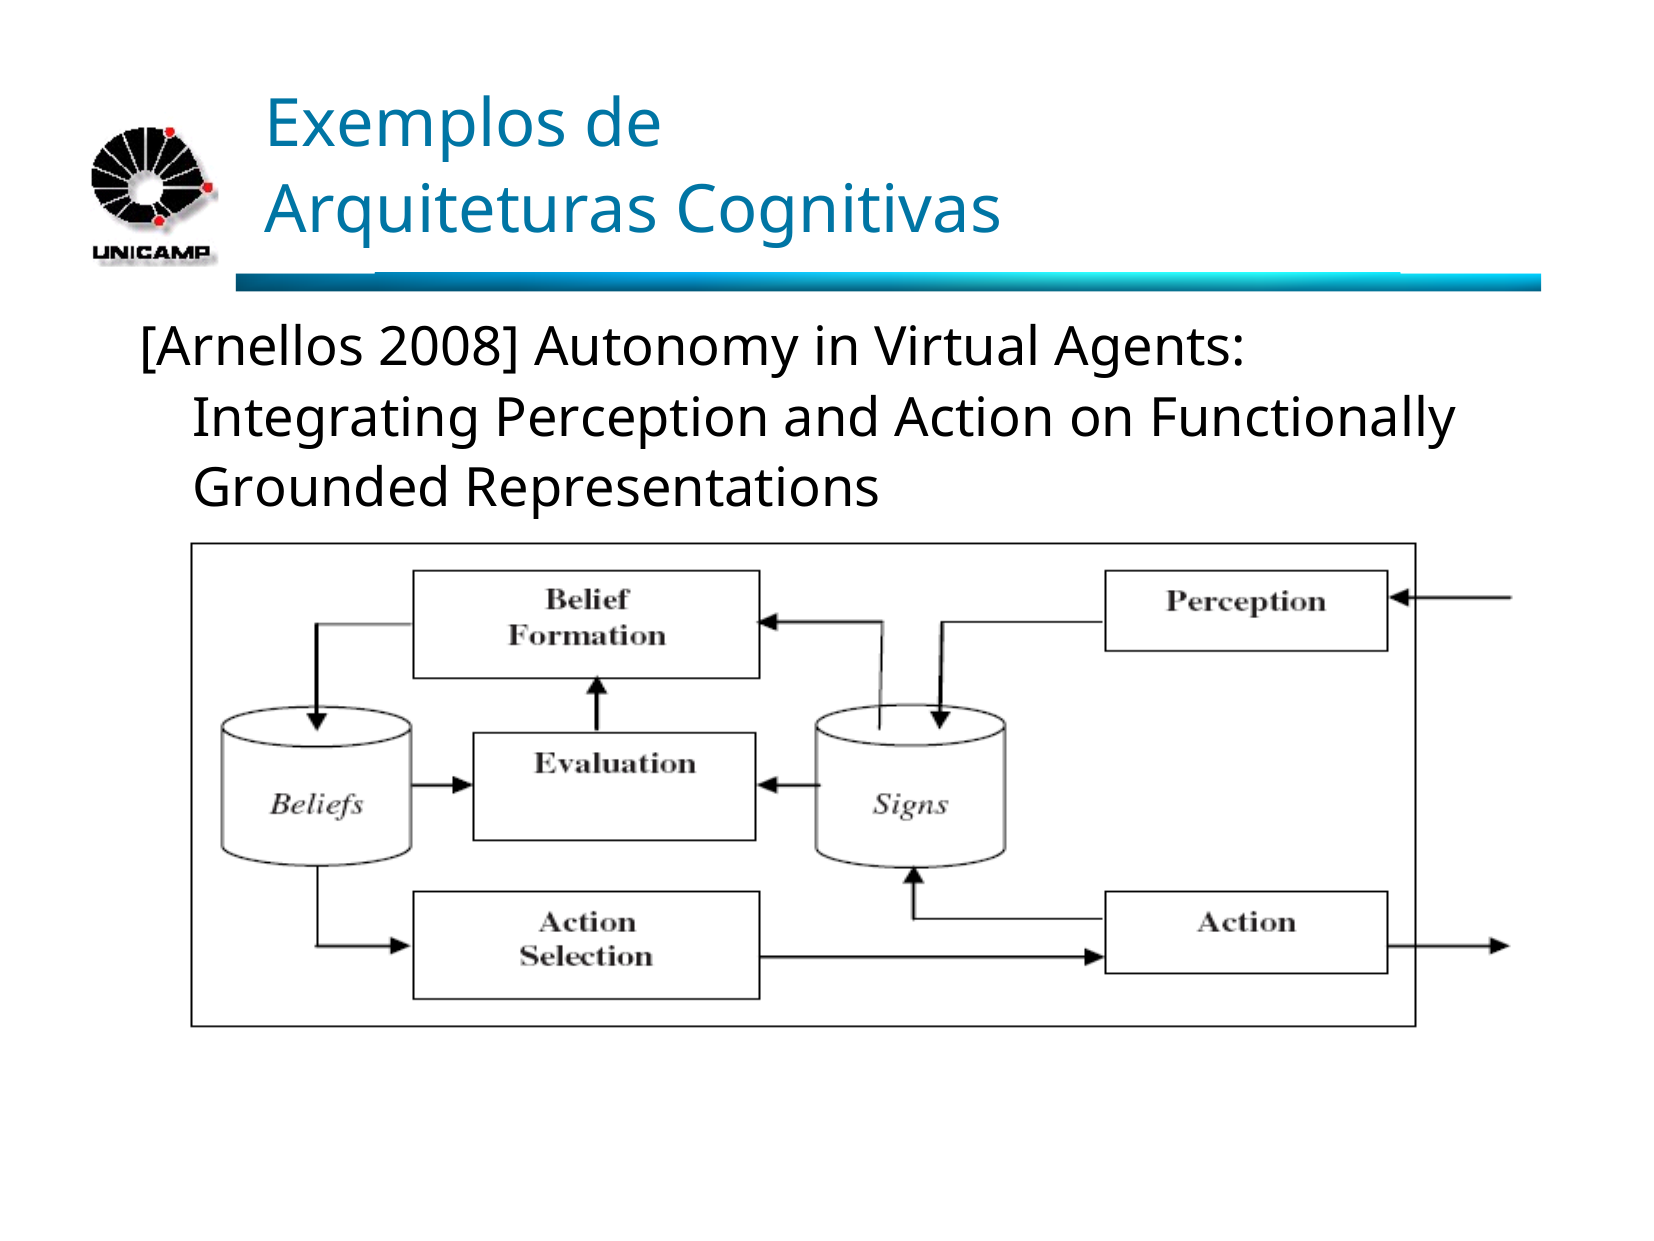

# Exemplos de Arquiteturas Cognitivas
[Arnellos 2008] Autonomy in Virtual Agents: Integrating Perception and Action on Functionally Grounded Representations